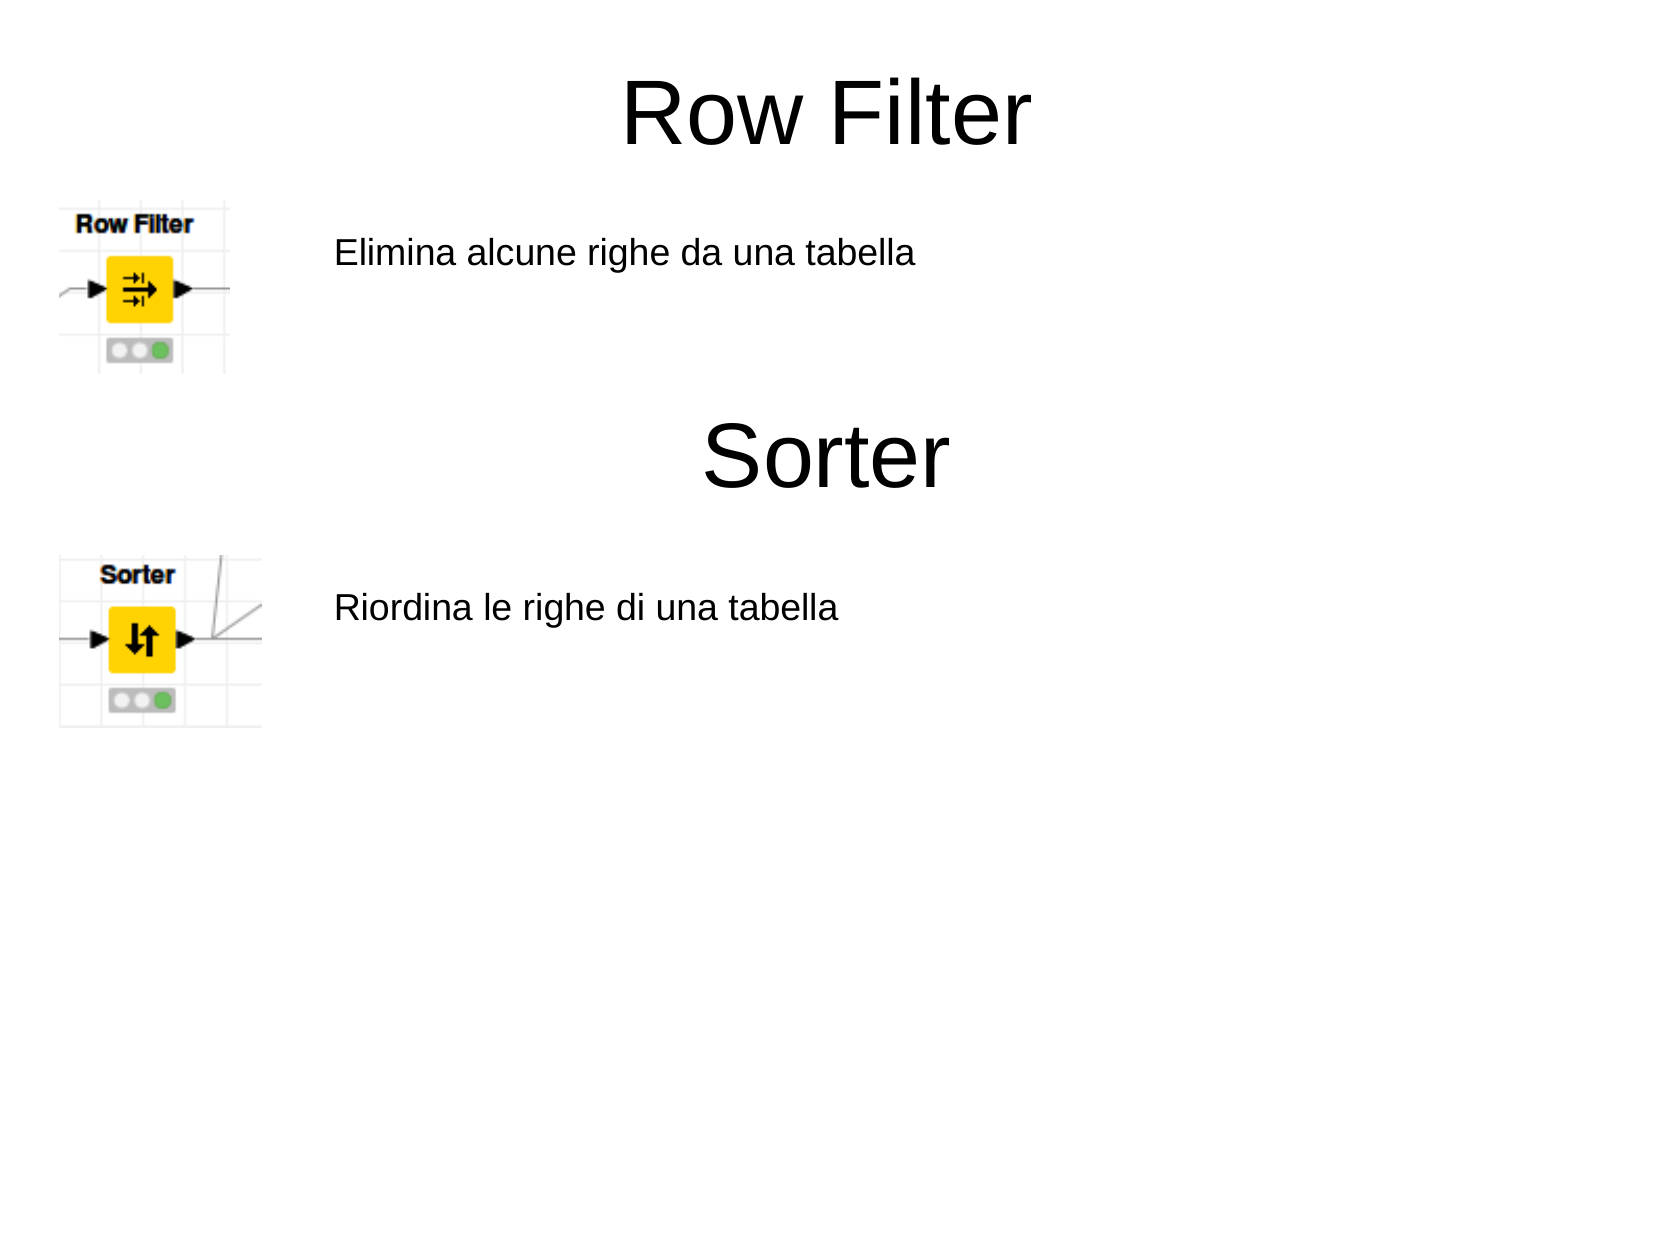

# Row Filter
Elimina alcune righe da una tabella
Sorter
Riordina le righe di una tabella